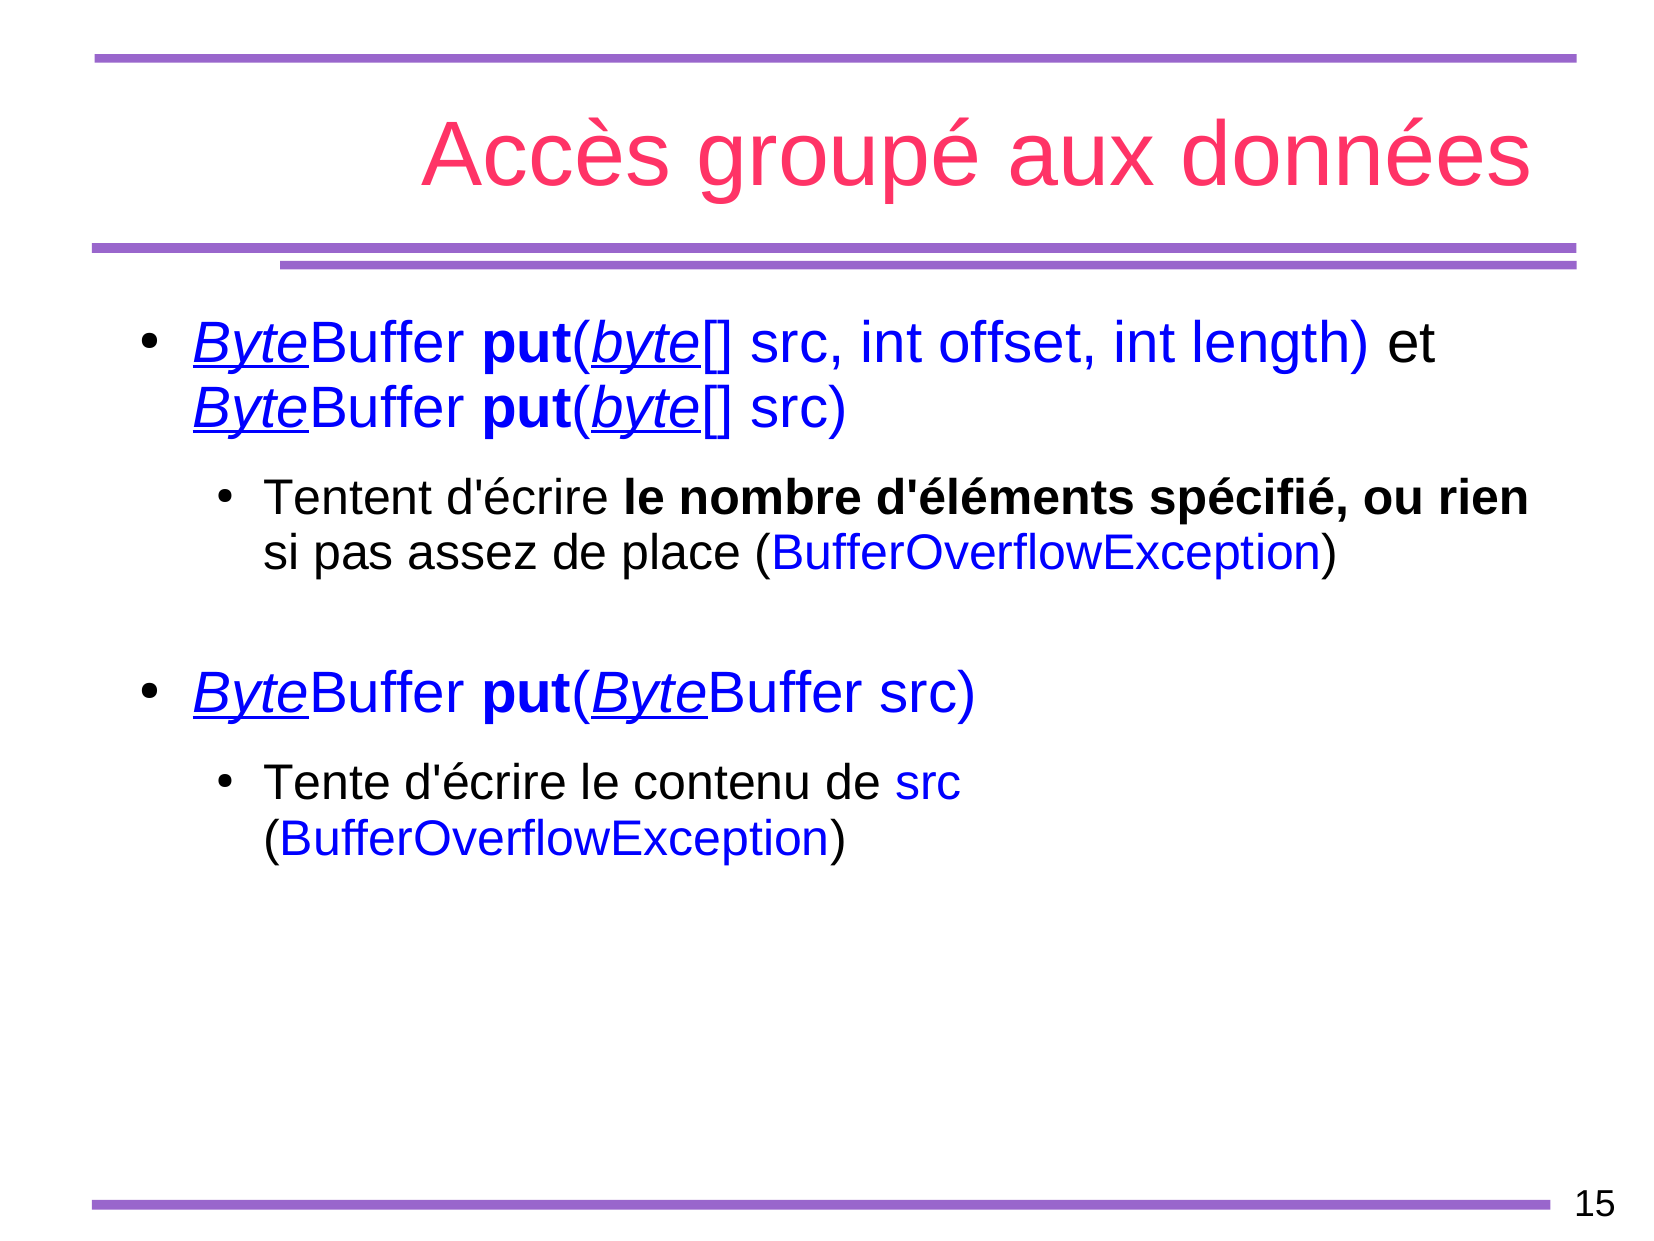

# Accès groupé aux données
ByteBuffer put(byte[] src, int offset, int length) et
ByteBuffer put(byte[] src)
Tentent d'écrire le nombre d'éléments spécifié, ou rien si pas assez de place (BufferOverflowException)
ByteBuffer put(ByteBuffer src)
Tente d'écrire le contenu de src (BufferOverflowException)